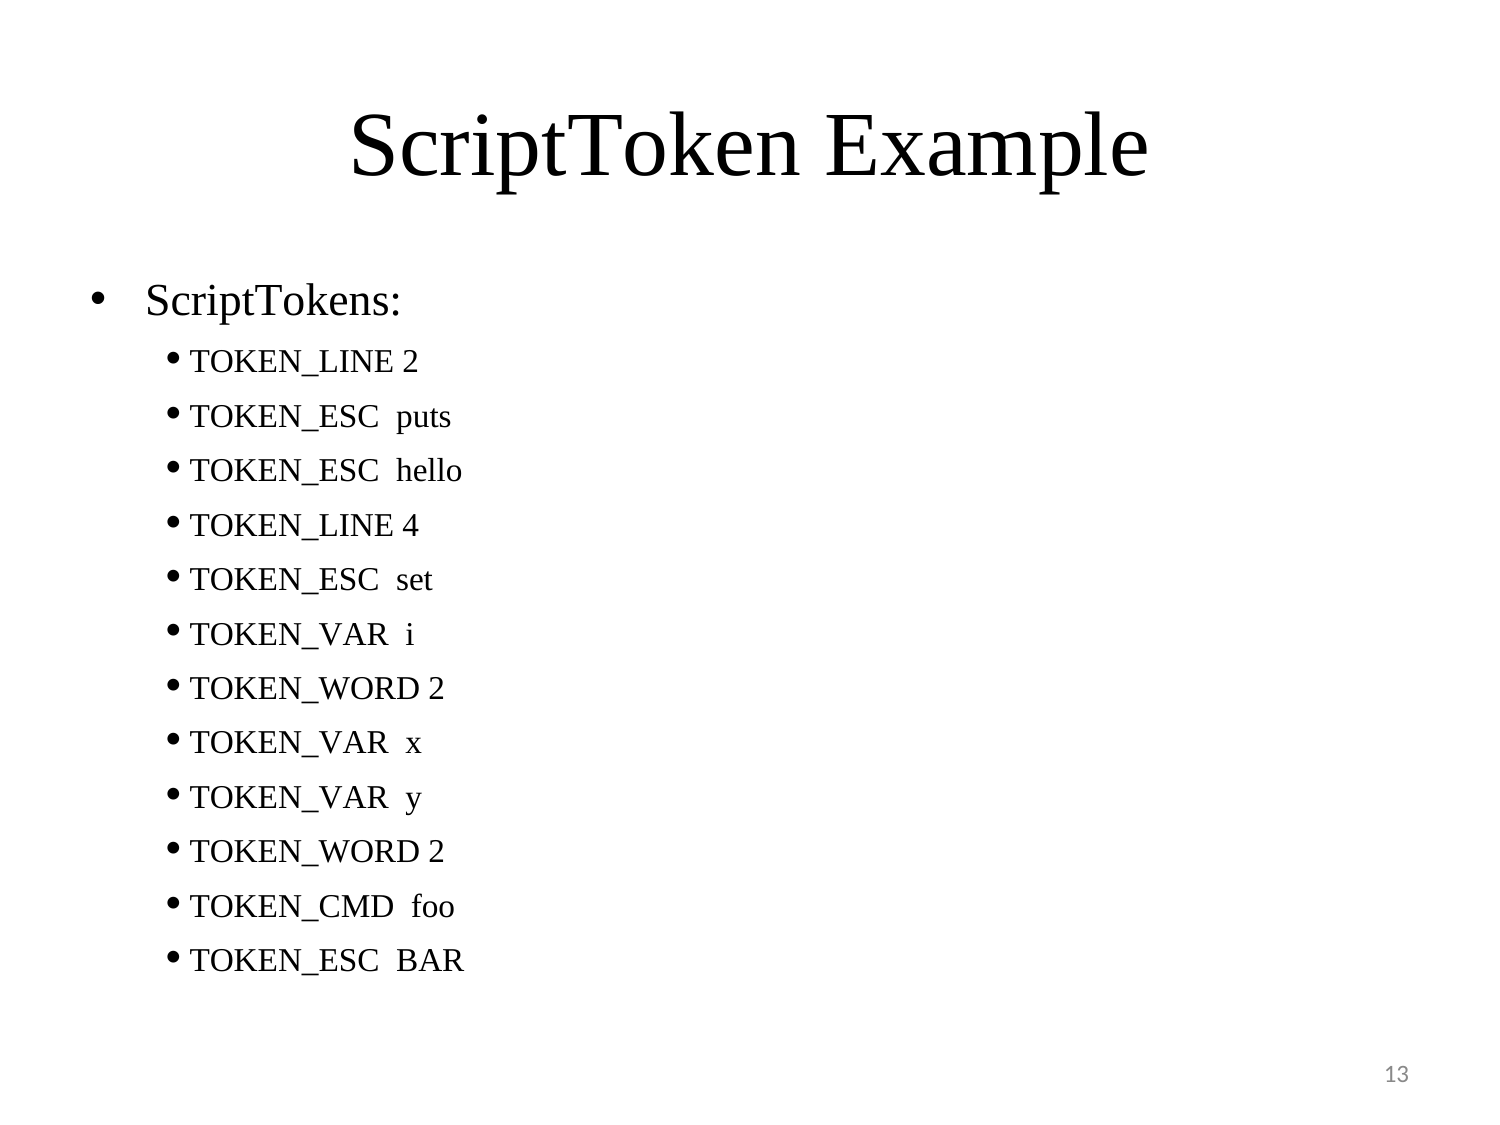

ScriptToken Example‏
ScriptTokens:
 TOKEN_LINE 2
 TOKEN_ESC puts
 TOKEN_ESC hello
 TOKEN_LINE 4
 TOKEN_ESC set
 TOKEN_VAR i
 TOKEN_WORD 2
 TOKEN_VAR x
 TOKEN_VAR y
 TOKEN_WORD 2
 TOKEN_CMD foo
 TOKEN_ESC BAR
13